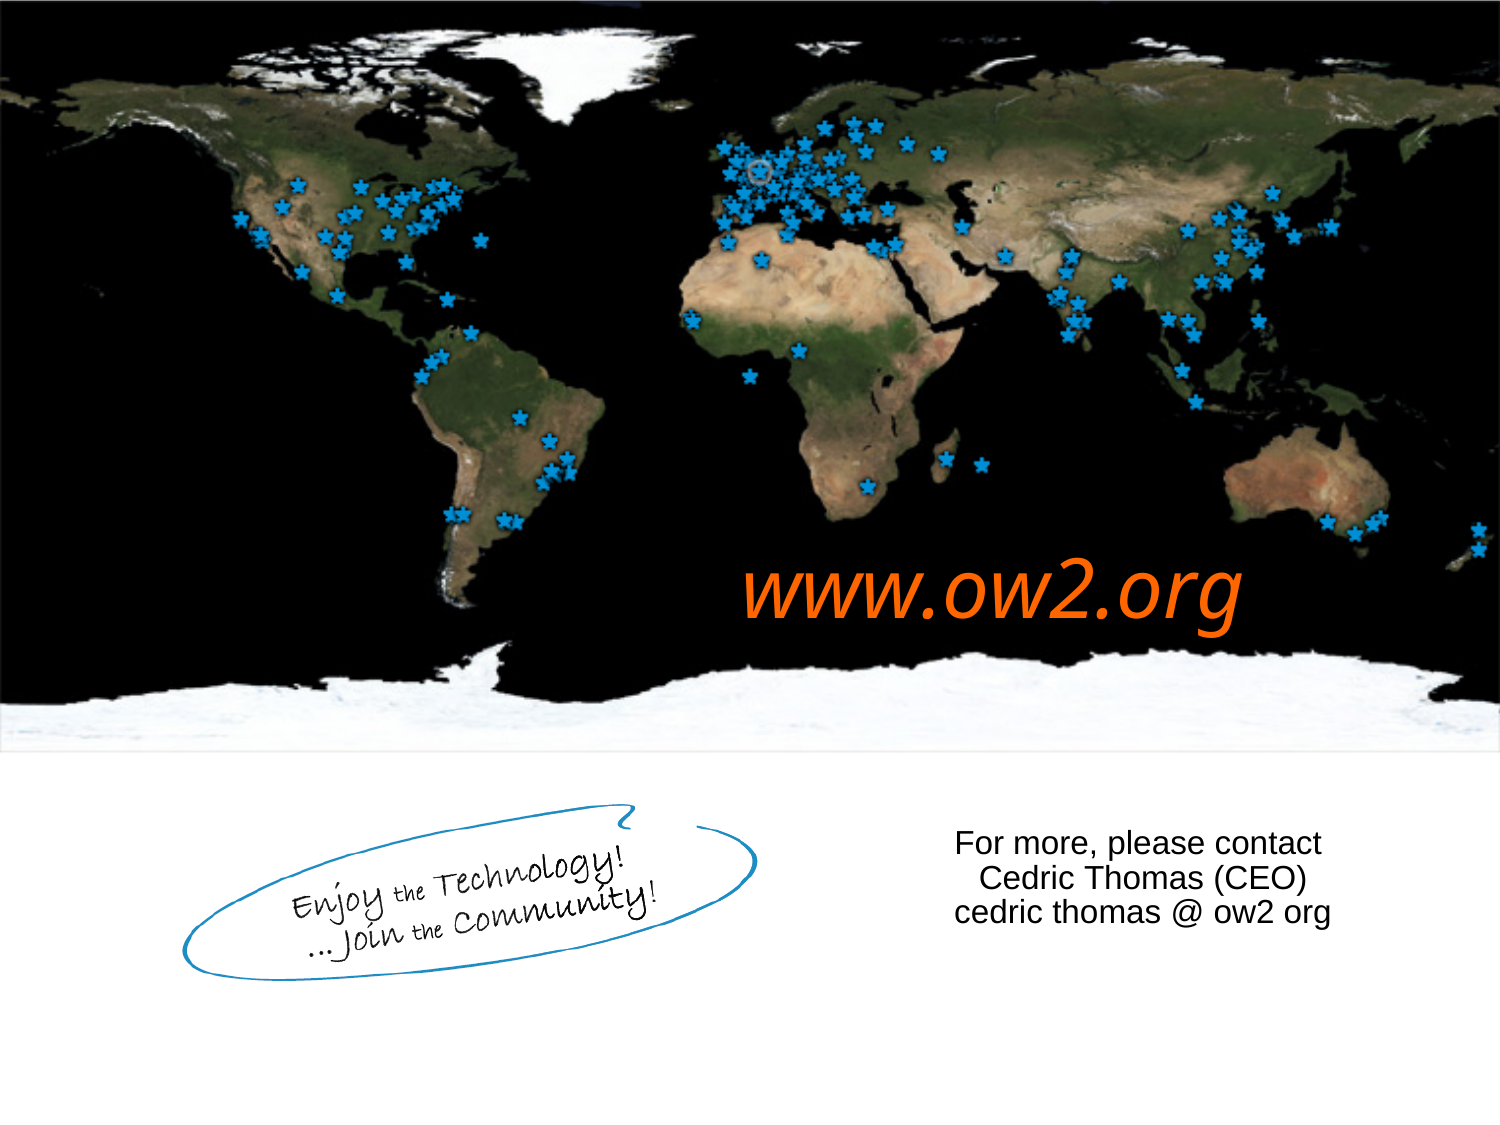

www.ow2.org
For more, please contact
Cedric Thomas (CEO)‏
cedric thomas @ ow2 org